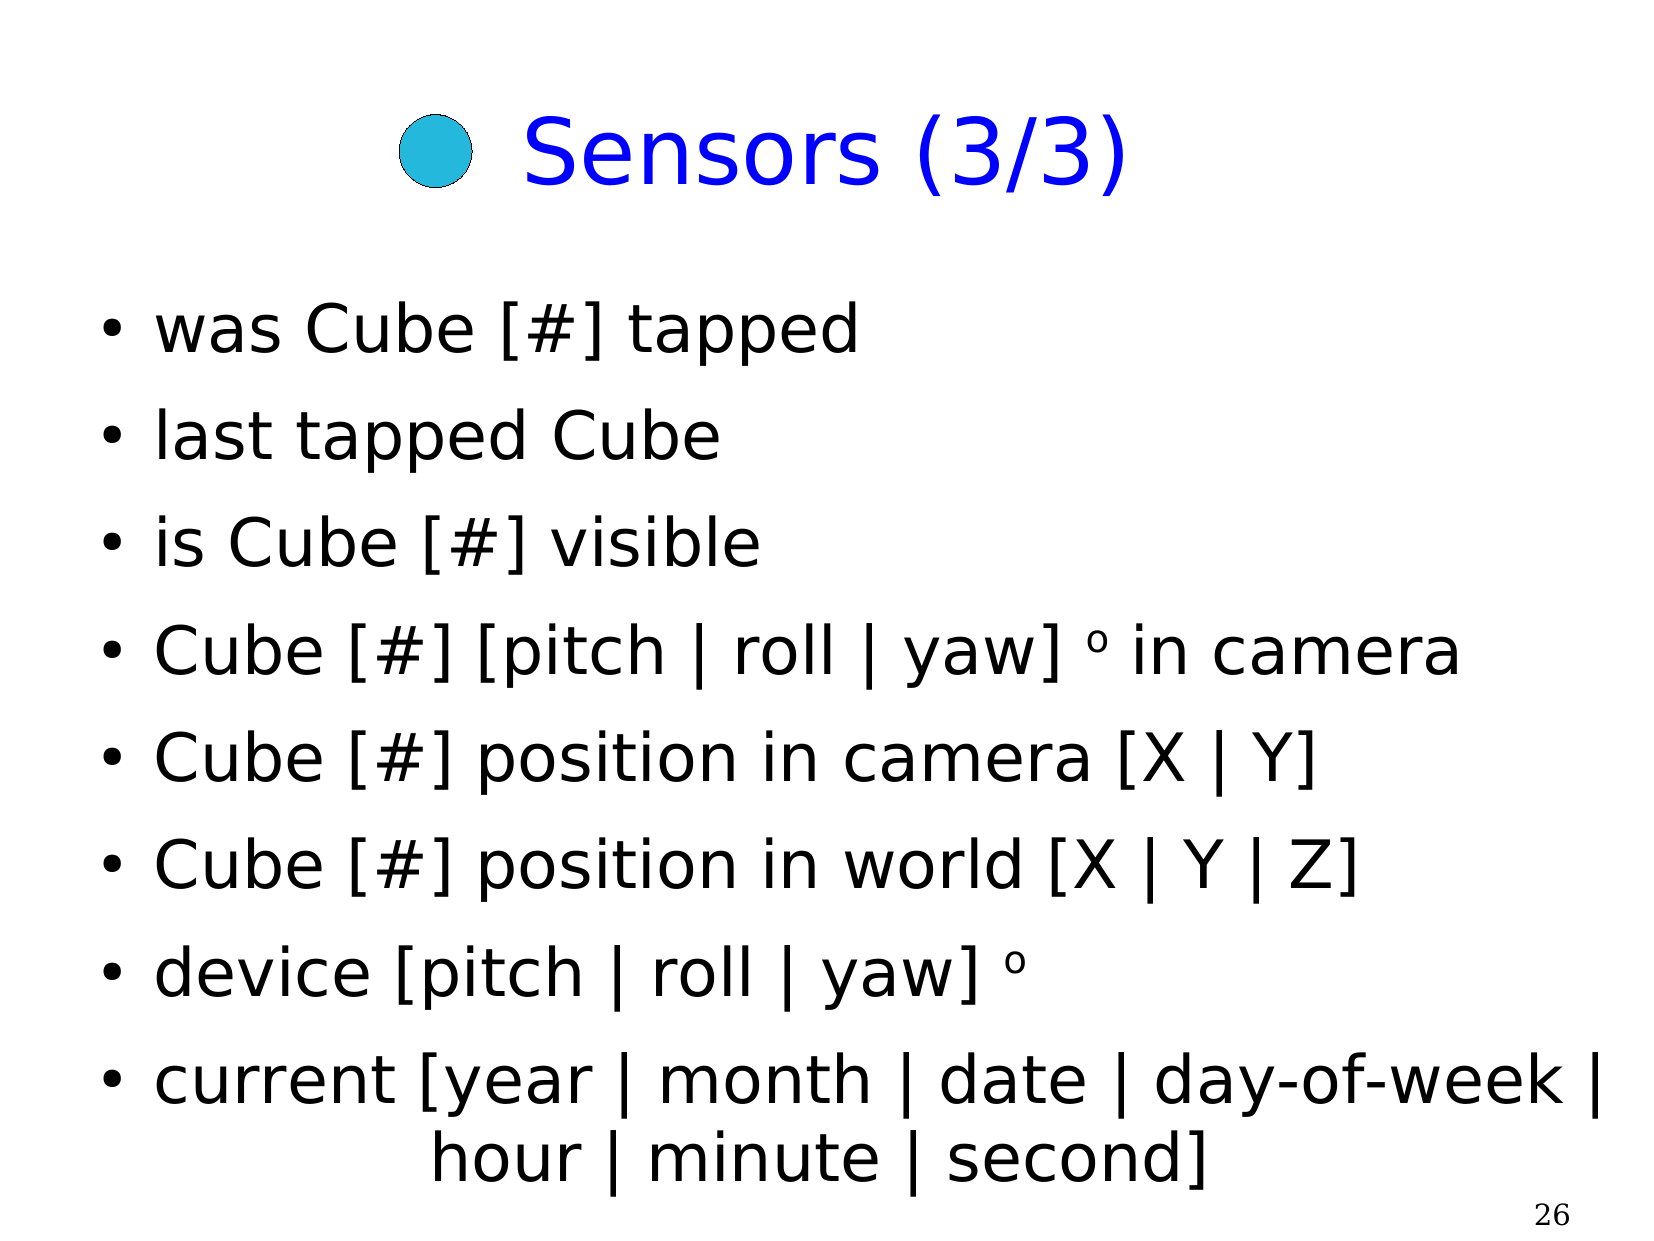

# Sensors (3/3)
was Cube [#] tapped
last tapped Cube
is Cube [#] visible
Cube [#] [pitch | roll | yaw] o in camera
Cube [#] position in camera [X | Y]
Cube [#] position in world [X | Y | Z]
device [pitch | roll | yaw] o
current [year | month | date | day-of-week |
 hour | minute | second]
26